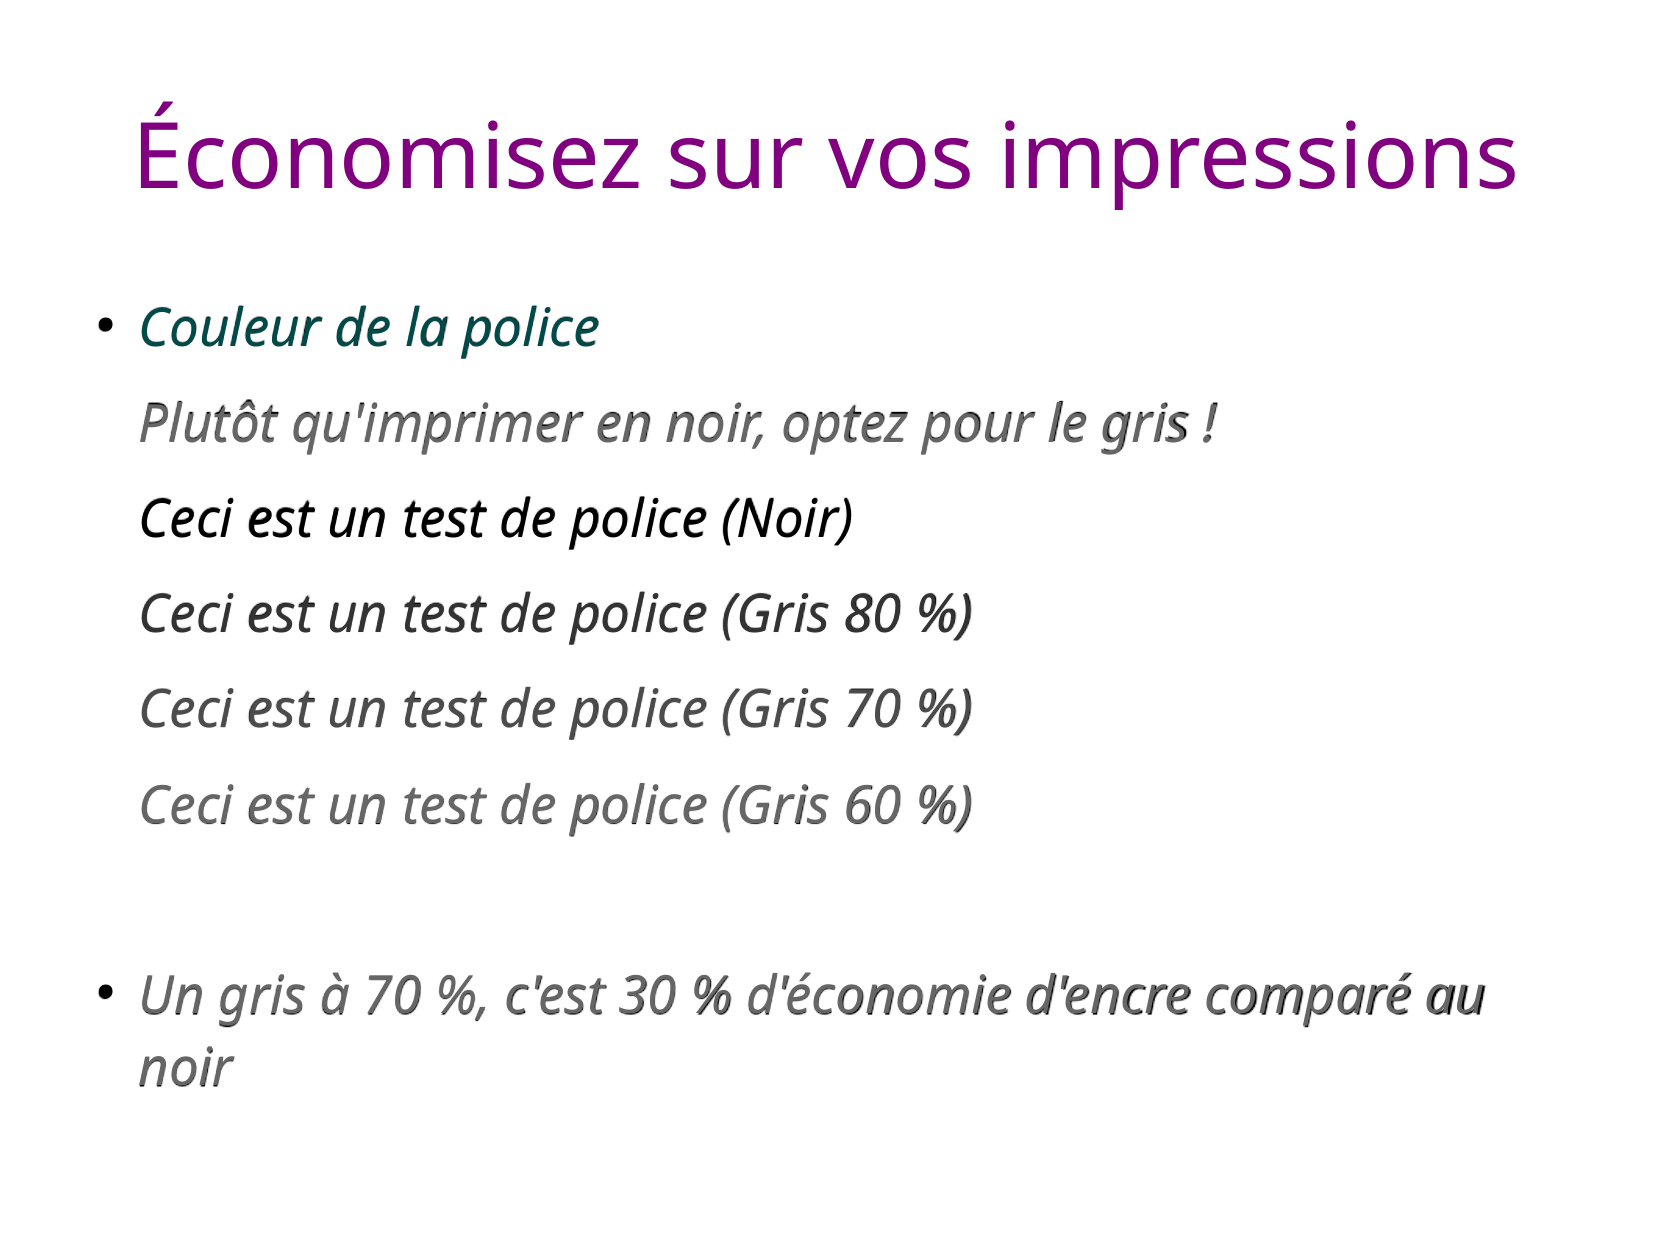

# Économisez sur vos impressions
Couleur de la police
Plutôt qu'imprimer en noir, optez pour le gris !
Ceci est un test de police (Noir)
Ceci est un test de police (Gris 80 %)
Ceci est un test de police (Gris 70 %)
Ceci est un test de police (Gris 60 %)
Un gris à 70 %, c'est 30 % d'économie d'encre comparé au noir